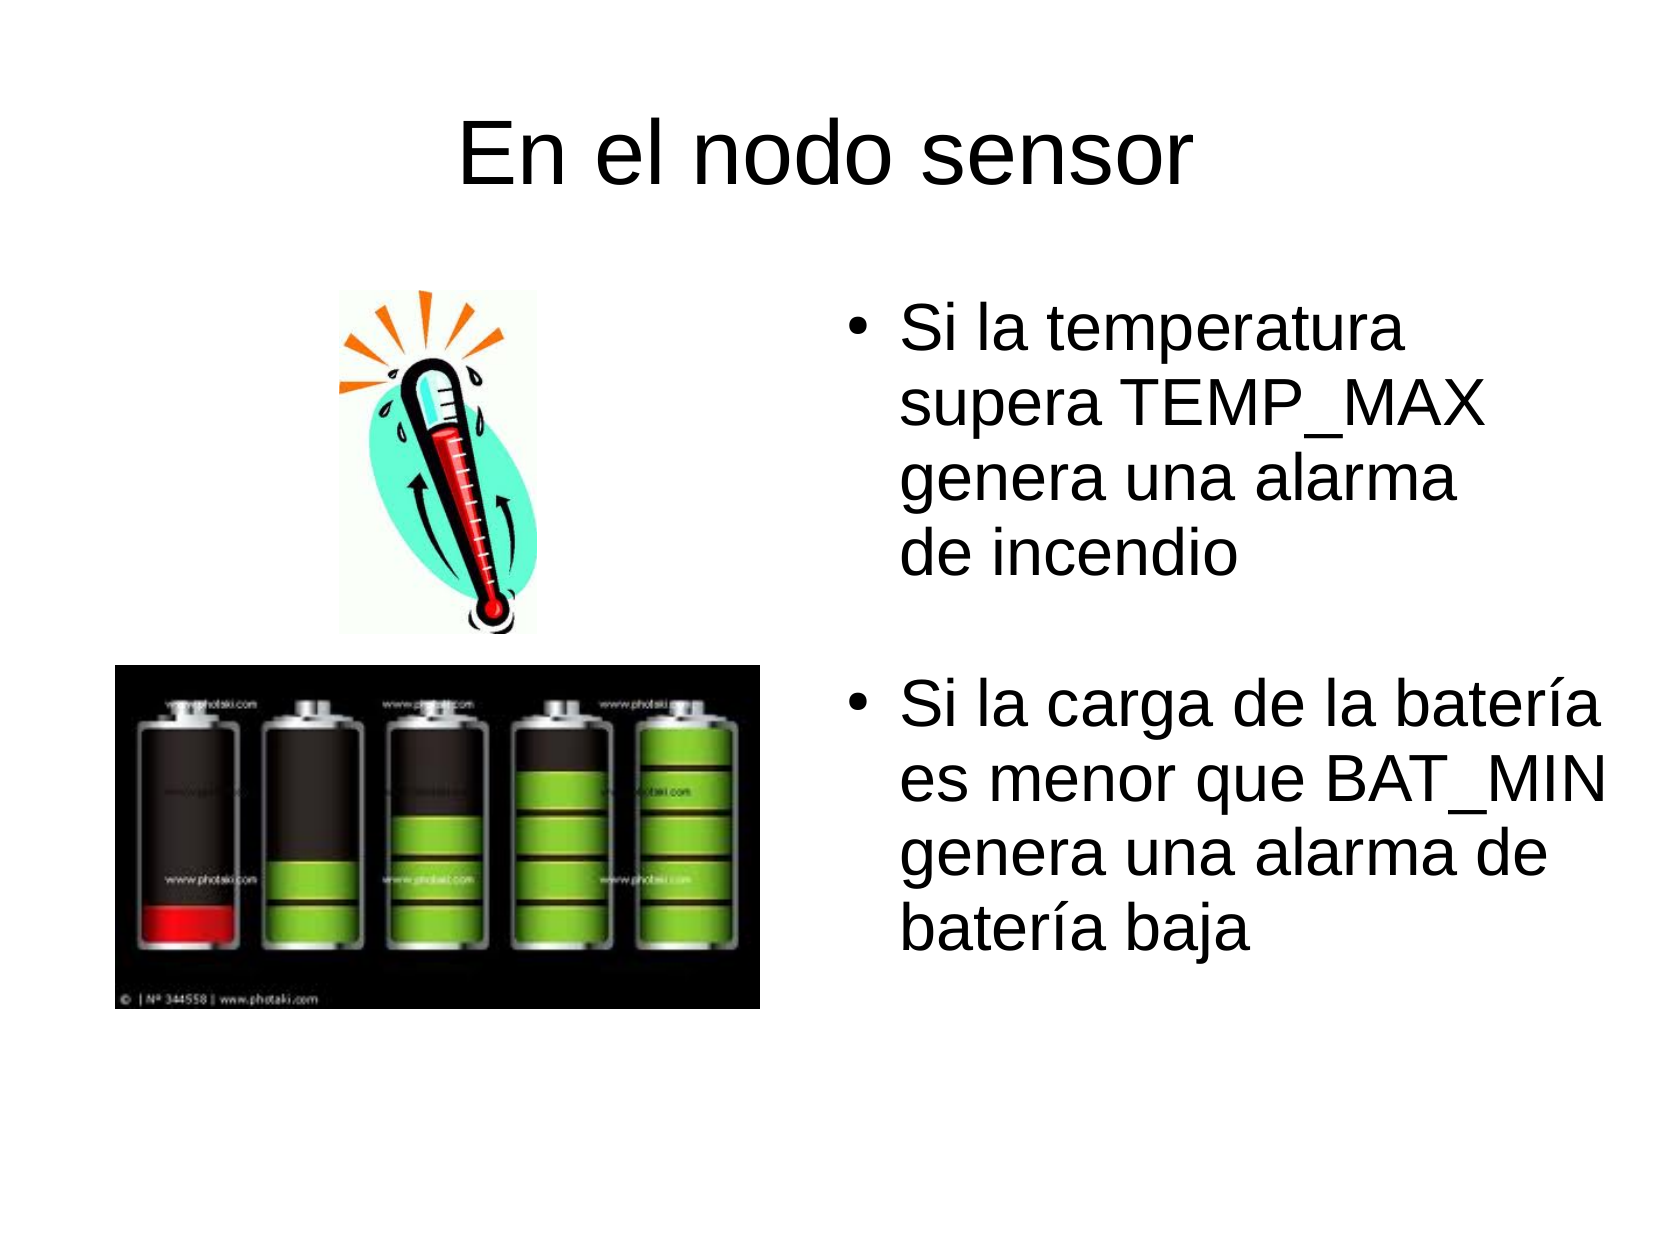

# En el nodo sensor
Si la temperatura supera TEMP_MAX genera una alarma de incendio
Si la carga de la batería es menor que BAT_MIN genera una alarma de batería baja